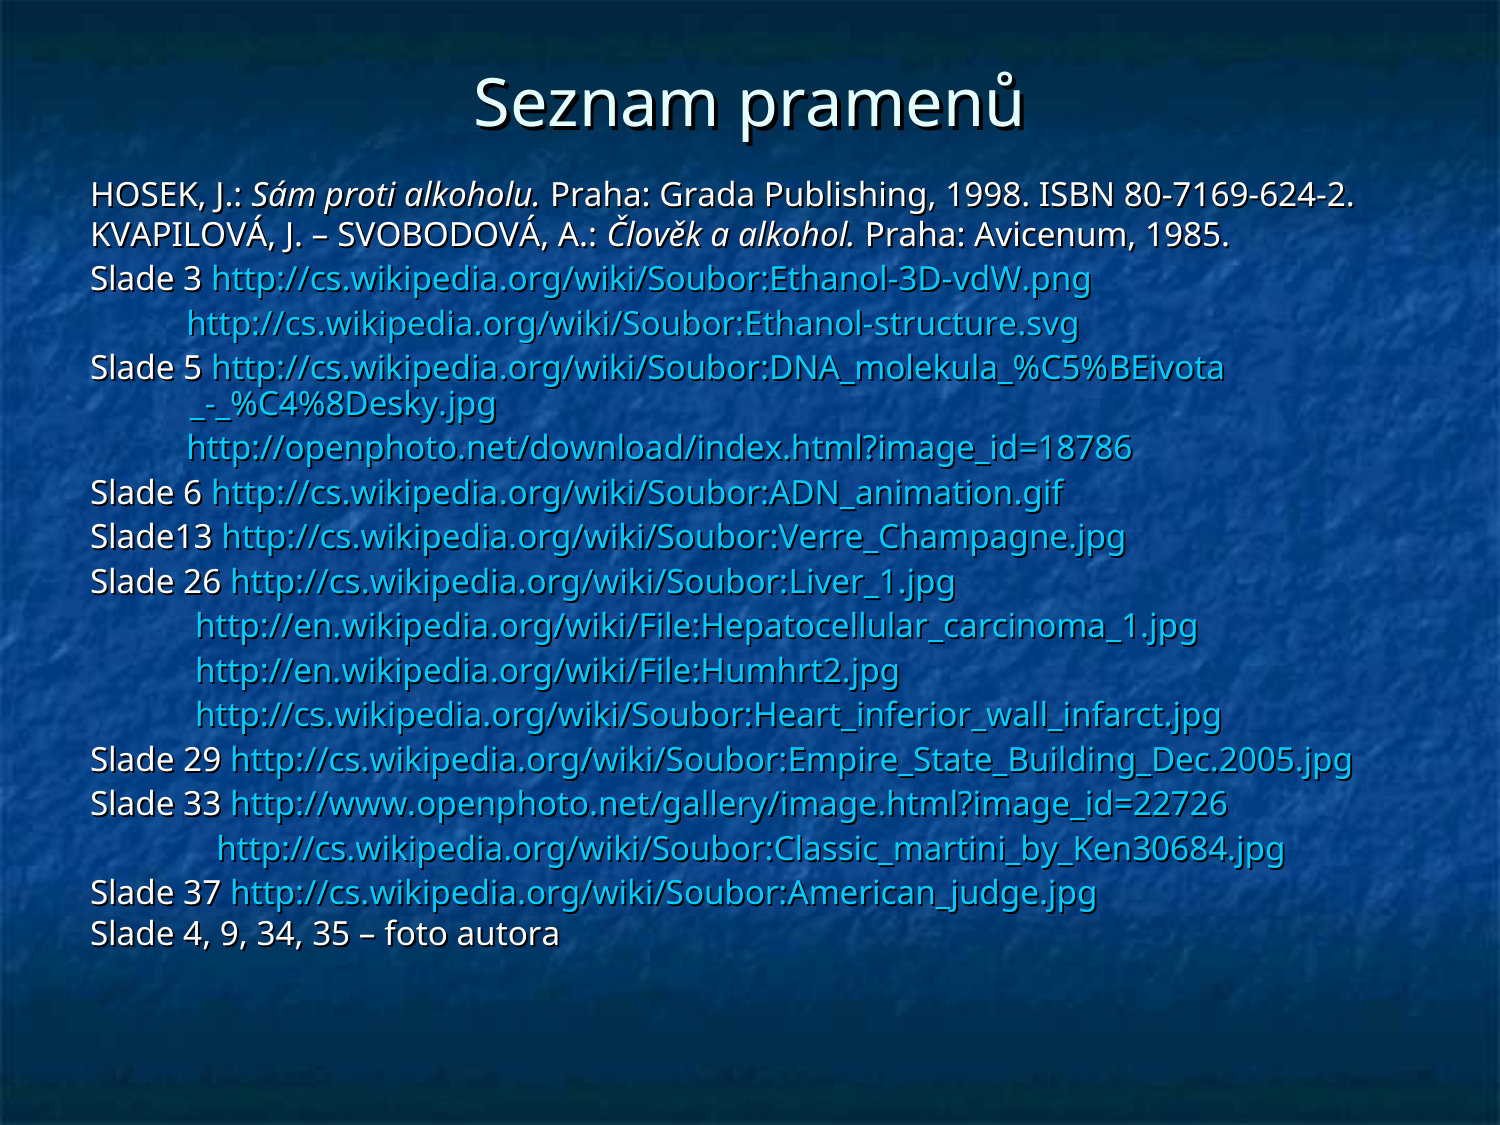

# Seznam pramenů
HOSEK, J.: Sám proti alkoholu. Praha: Grada Publishing, 1998. ISBN 80-7169-624-2.
KVAPILOVÁ, J. – SVOBODOVÁ, A.: Člověk a alkohol. Praha: Avicenum, 1985.
Slade 3 http://cs.wikipedia.org/wiki/Soubor:Ethanol-3D-vdW.png
 http://cs.wikipedia.org/wiki/Soubor:Ethanol-structure.svg
Slade 5 http://cs.wikipedia.org/wiki/Soubor:DNA_molekula_%C5%BEivota_-_%C4%8Desky.jpg
 http://openphoto.net/download/index.html?image_id=18786
Slade 6 http://cs.wikipedia.org/wiki/Soubor:ADN_animation.gif
Slade13 http://cs.wikipedia.org/wiki/Soubor:Verre_Champagne.jpg
Slade 26 http://cs.wikipedia.org/wiki/Soubor:Liver_1.jpg
 http://en.wikipedia.org/wiki/File:Hepatocellular_carcinoma_1.jpg
 http://en.wikipedia.org/wiki/File:Humhrt2.jpg
 http://cs.wikipedia.org/wiki/Soubor:Heart_inferior_wall_infarct.jpg
Slade 29 http://cs.wikipedia.org/wiki/Soubor:Empire_State_Building_Dec.2005.jpg
Slade 33 http://www.openphoto.net/gallery/image.html?image_id=22726
	 http://cs.wikipedia.org/wiki/Soubor:Classic_martini_by_Ken30684.jpg
Slade 37 http://cs.wikipedia.org/wiki/Soubor:American_judge.jpg
Slade 4, 9, 34, 35 – foto autora